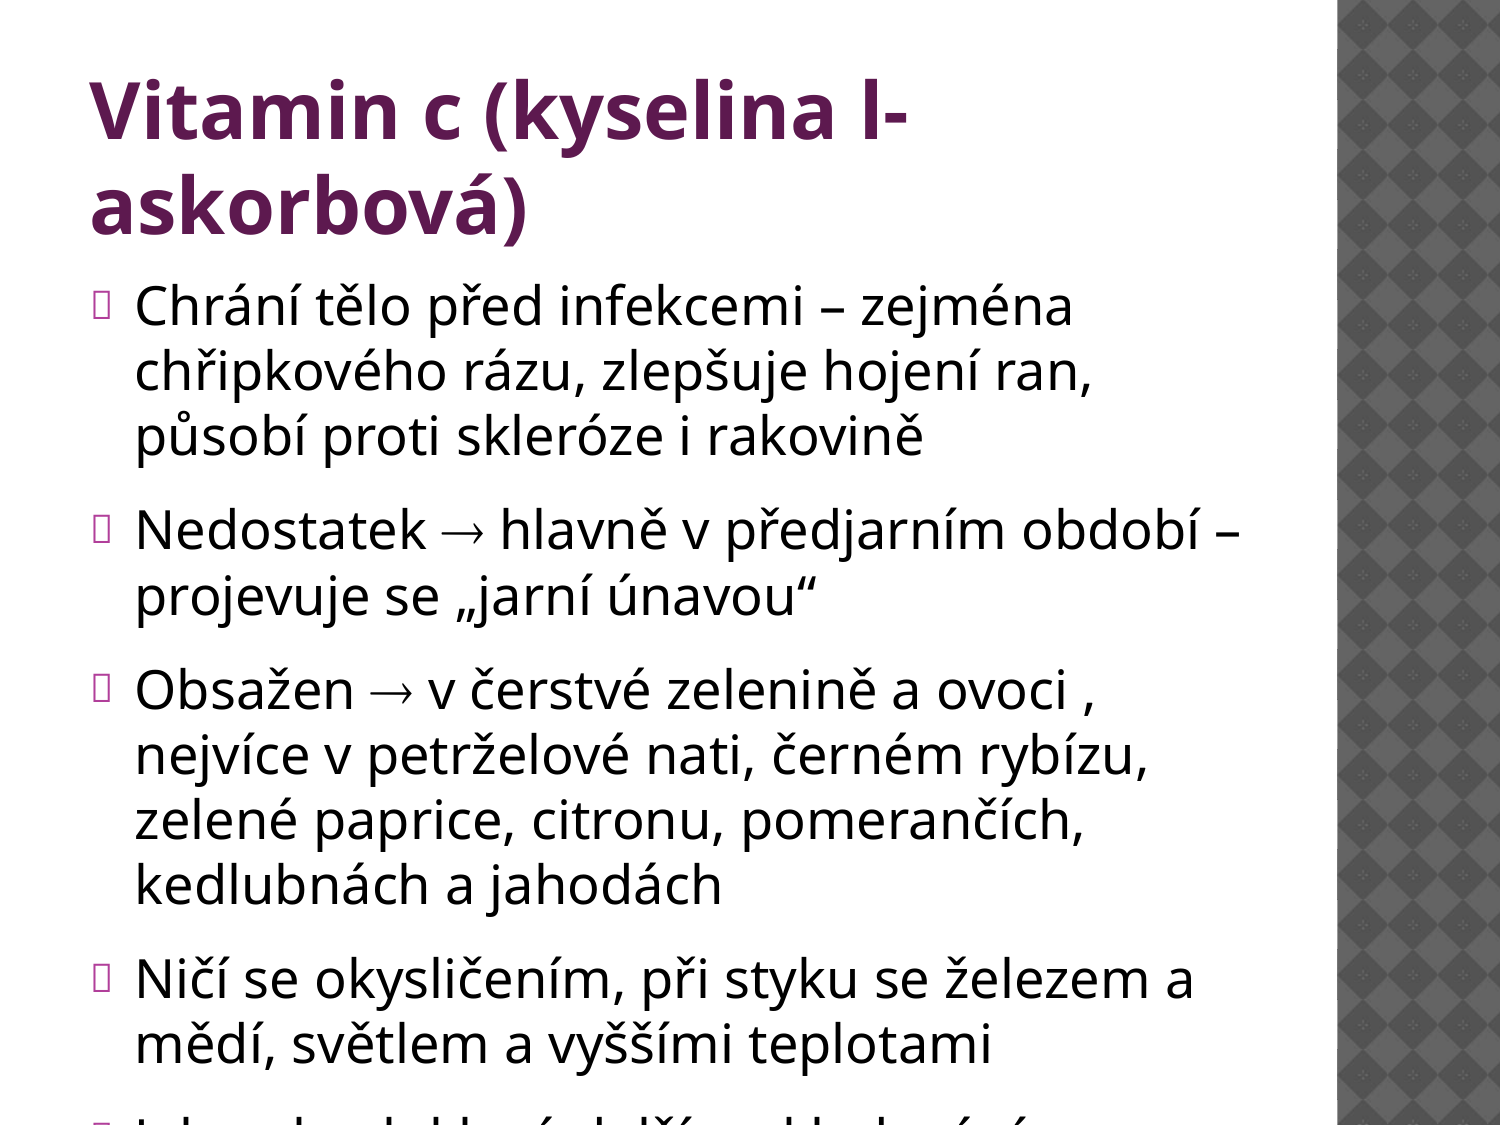

# Vitamin c (kyselina l-askorbová)
Chrání tělo před infekcemi – zejména chřipkového rázu, zlepšuje hojení ran, působí proti skleróze i rakovině
Nedostatek  hlavně v předjarním období – projevuje se „jarní únavou“
Obsažen  v čerstvé zelenině a ovoci , nejvíce v petrželové nati, černém rybízu, zelené paprice, citronu, pomerančích, kedlubnách a jahodách
Ničí se okysličením, při styku se železem a mědí, světlem a vyššími teplotami
Jeho obsah klesá delším skladováním
Dobře se uchovává v mražených potravinách, chráněních před okysličováním během rozmrazování (např. ponořením do vody)